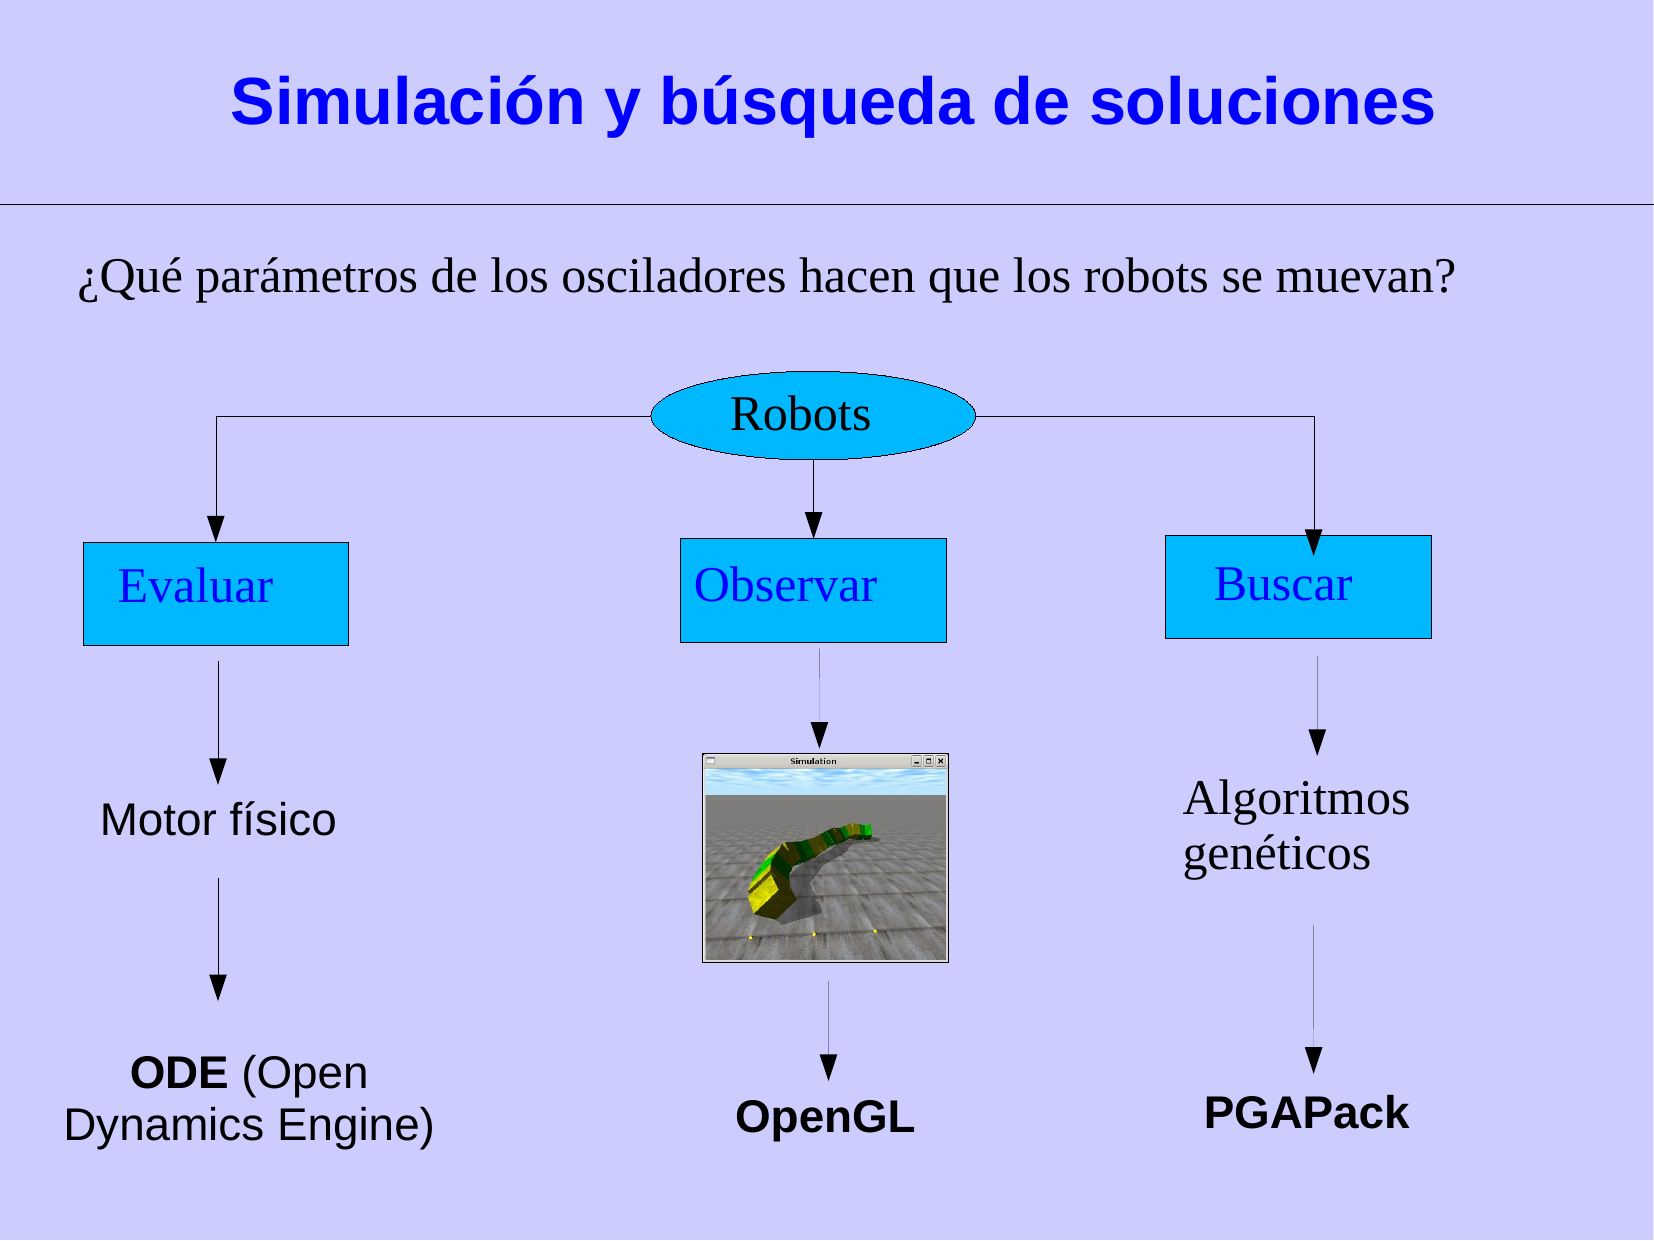

# Simulación y búsqueda de soluciones
 ¿Qué parámetros de los osciladores hacen que los robots se muevan?
Robots
Buscar
Observar
Evaluar
Algoritmos genéticos
 Motor físico
ODE (Open Dynamics Engine)
PGAPack
OpenGL